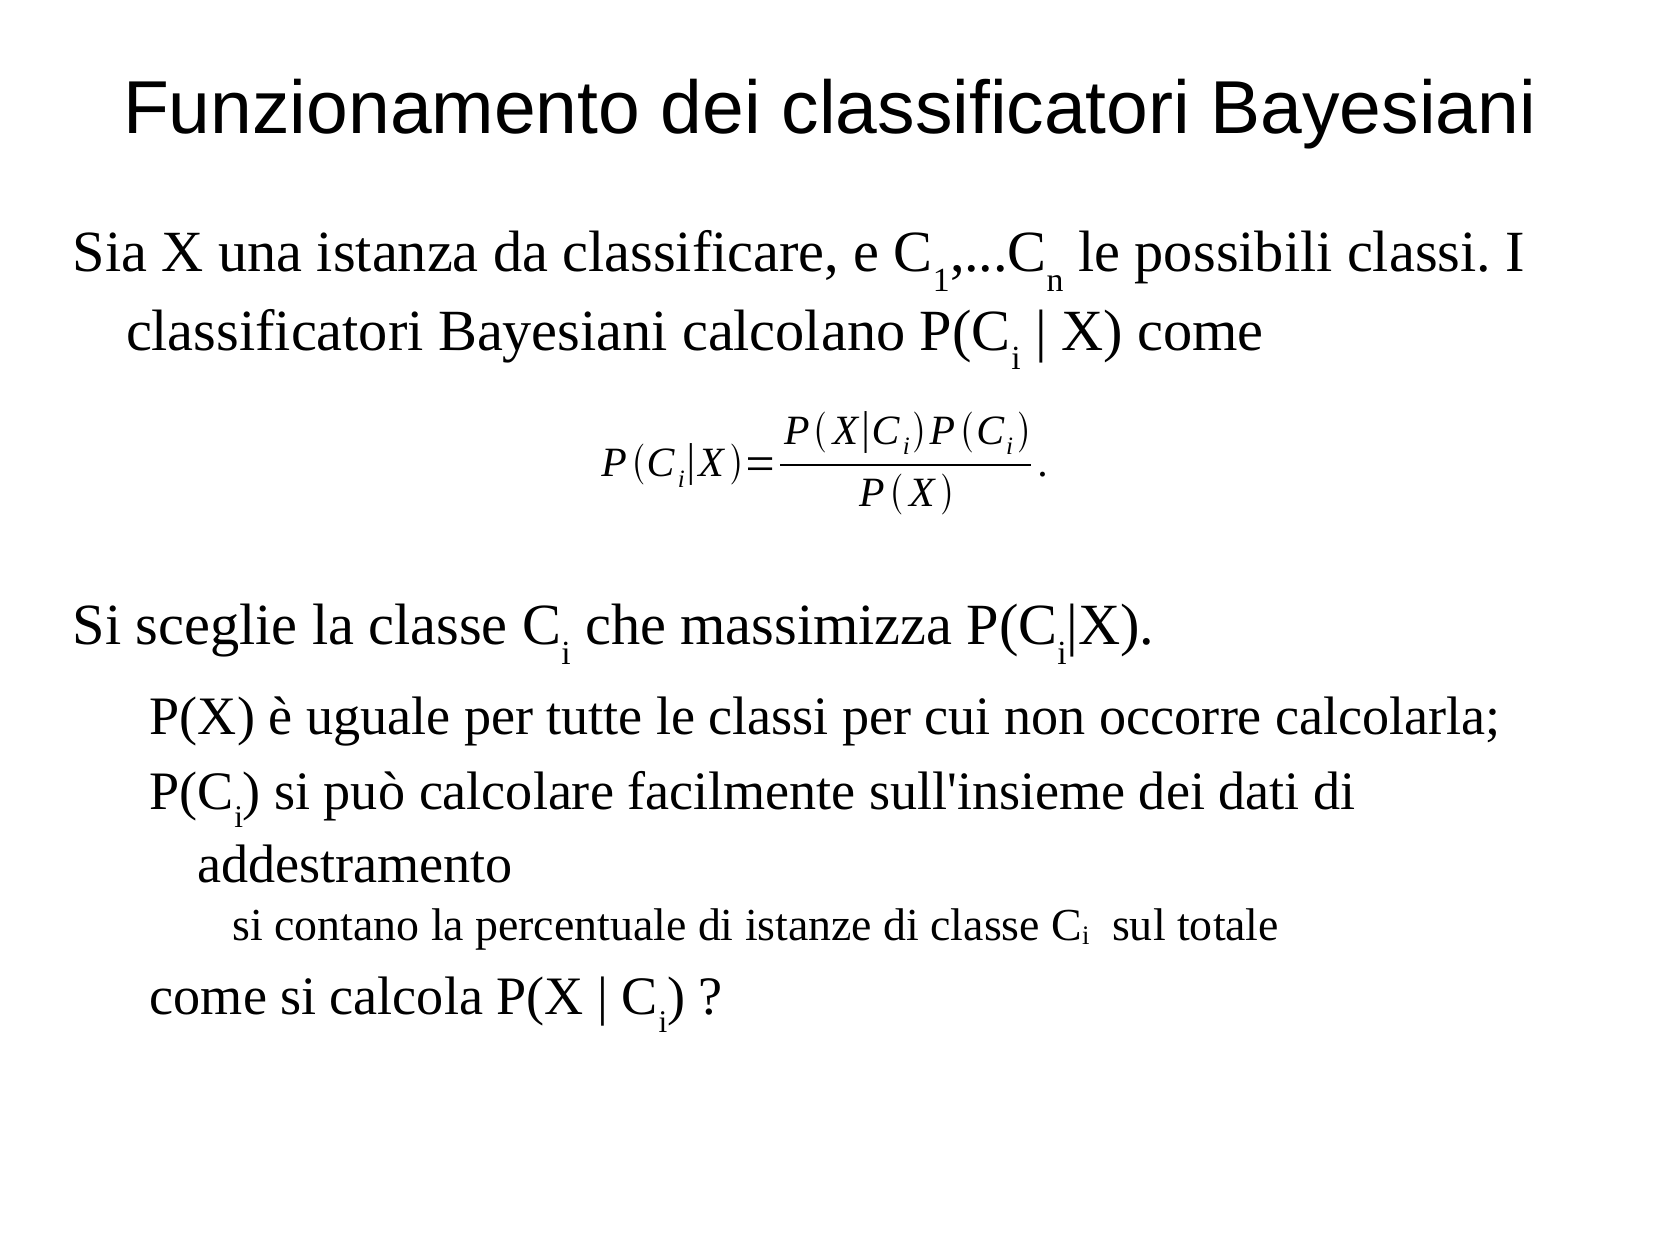

# Funzionamento dei classificatori Bayesiani
Sia X una istanza da classificare, e C1,...Cn le possibili classi. I classificatori Bayesiani calcolano P(Ci | X) come
Si sceglie la classe Ci che massimizza P(Ci|X).
P(X) è uguale per tutte le classi per cui non occorre calcolarla;
P(Ci) si può calcolare facilmente sull'insieme dei dati di addestramento
si contano la percentuale di istanze di classe Ci sul totale
come si calcola P(X | Ci) ?